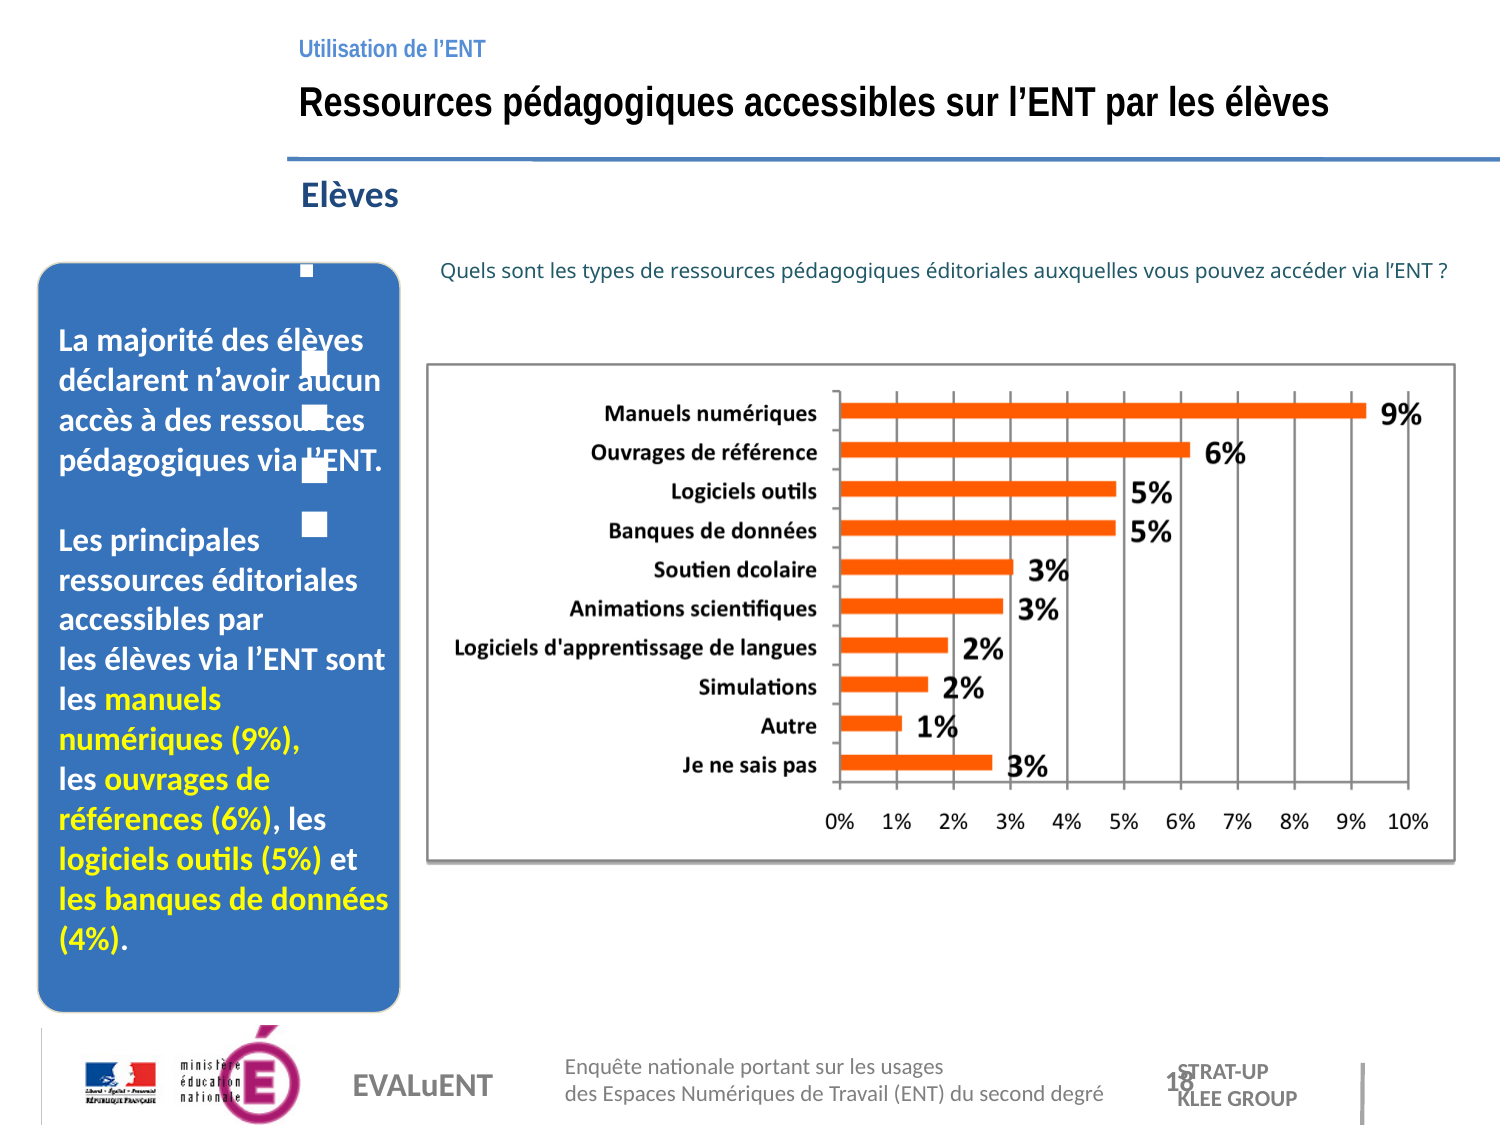

Utilisation de l’ENT
Ressources pédagogiques accessibles sur l’ENT par les élèves
Elèves
Quels sont les types de ressources pédagogiques éditoriales auxquelles vous pouvez accéder via l’ENT ?
La majorité des élèves déclarent n’avoir aucun accès à des ressources pédagogiques via l’ENT.
Les principales ressources éditoriales accessibles par
les élèves via l’ENT sont les manuels numériques (9%),
les ouvrages de références (6%), les logiciels outils (5%) et les banques de données (4%).